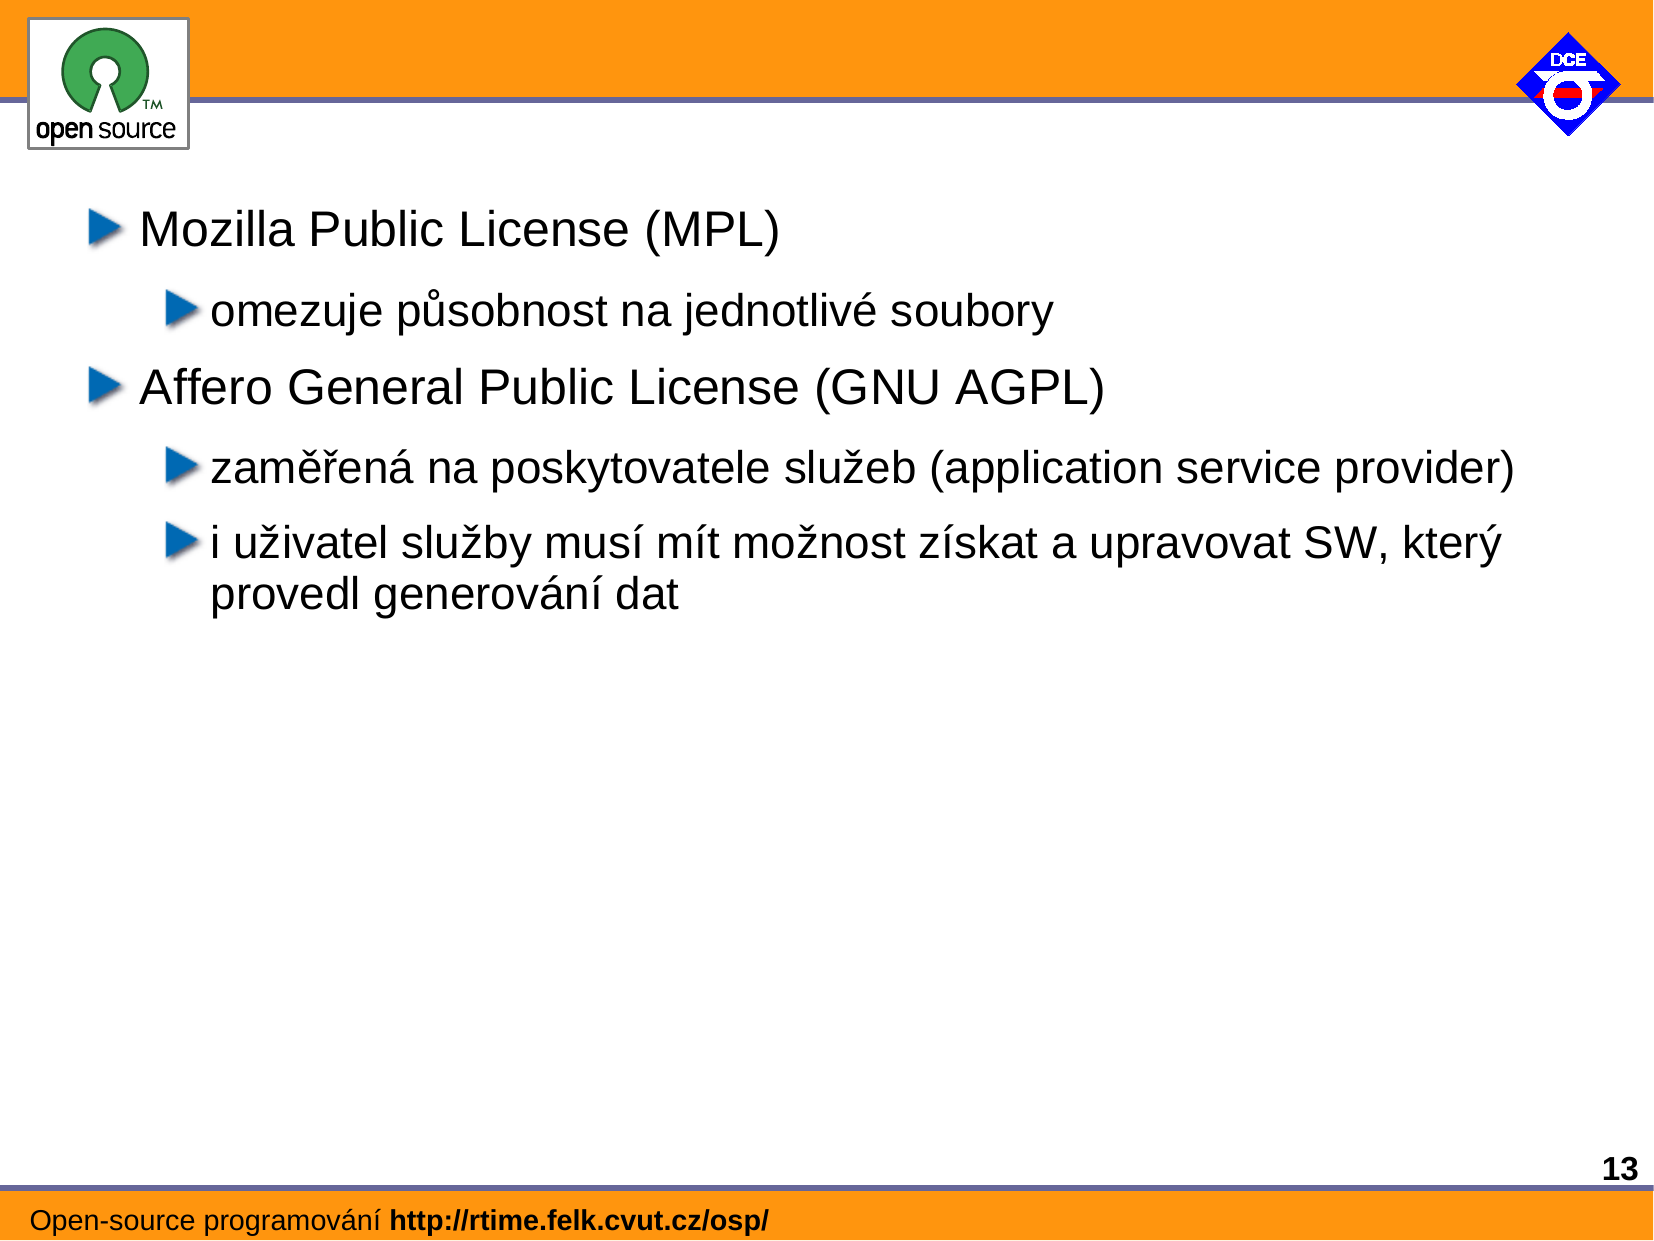

#
Mozilla Public License (MPL)
omezuje působnost na jednotlivé soubory
Affero General Public License (GNU AGPL)
zaměřená na poskytovatele služeb (application service provider)
i uživatel služby musí mít možnost získat a upravovat SW, který provedl generování dat